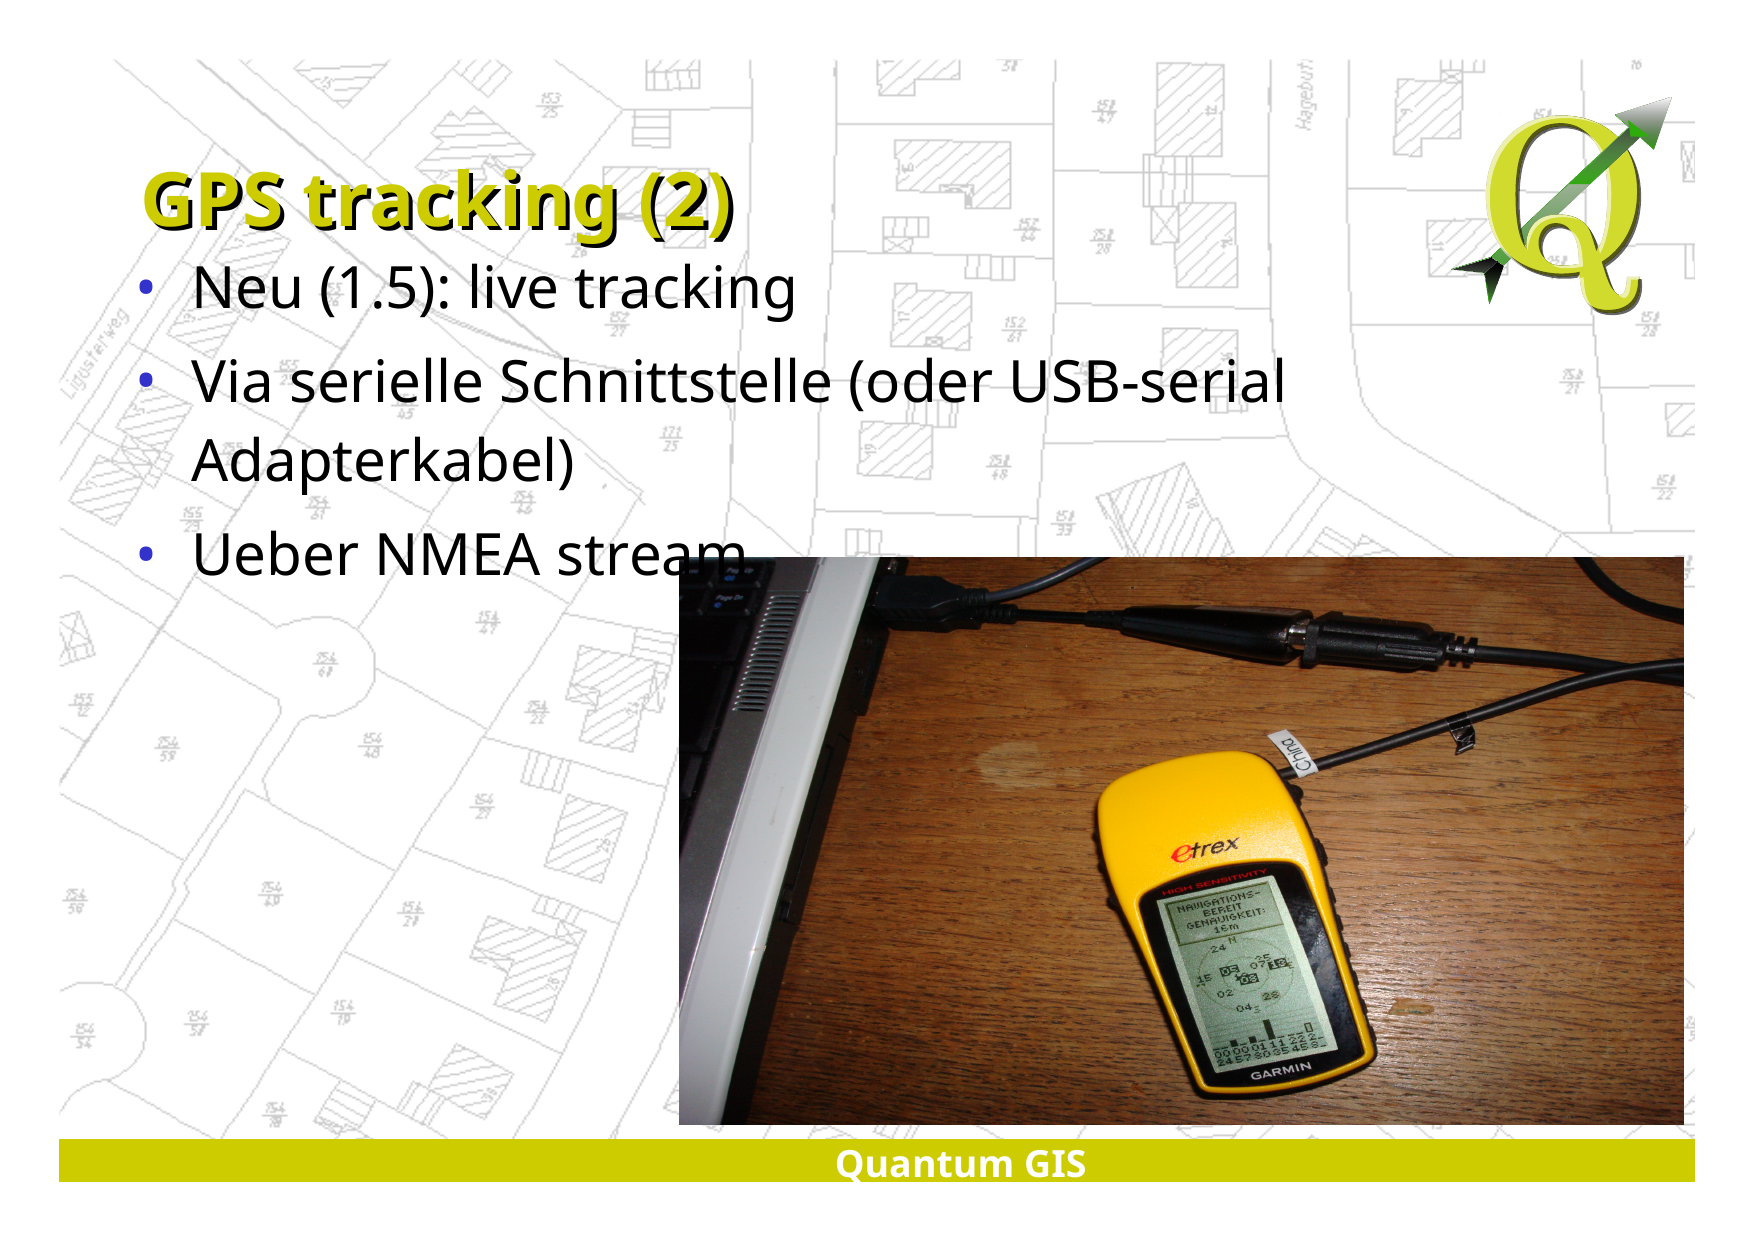

# GPS tracking (2)
Neu (1.5): live tracking
Via serielle Schnittstelle (oder USB-serial Adapterkabel)
Ueber NMEA stream